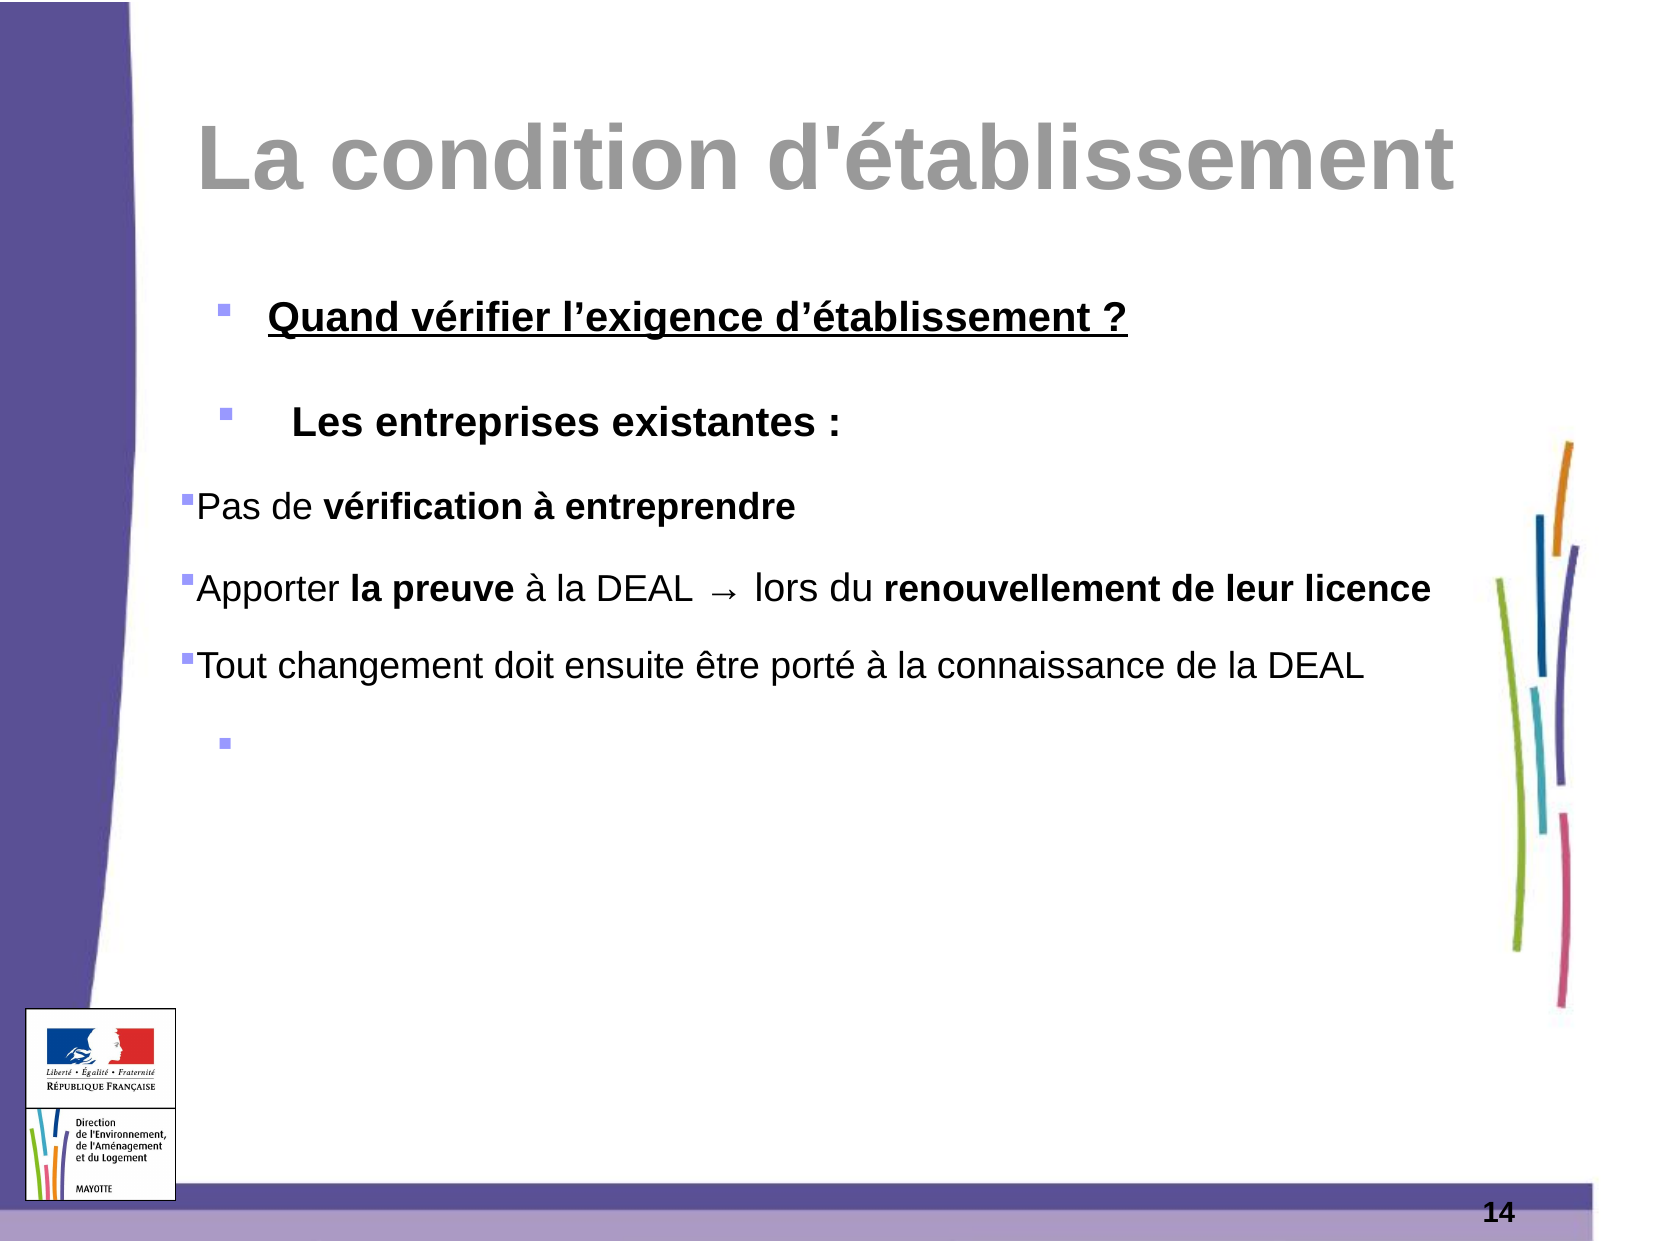

# La condition d'établissement
Quand vérifier l’exigence d’établissement ?
Les entreprises existantes :
Pas de vérification à entreprendre
Apporter la preuve à la DEAL 	→ lors du renouvellement de leur licence
Tout changement doit ensuite être porté à la connaissance de la DEAL